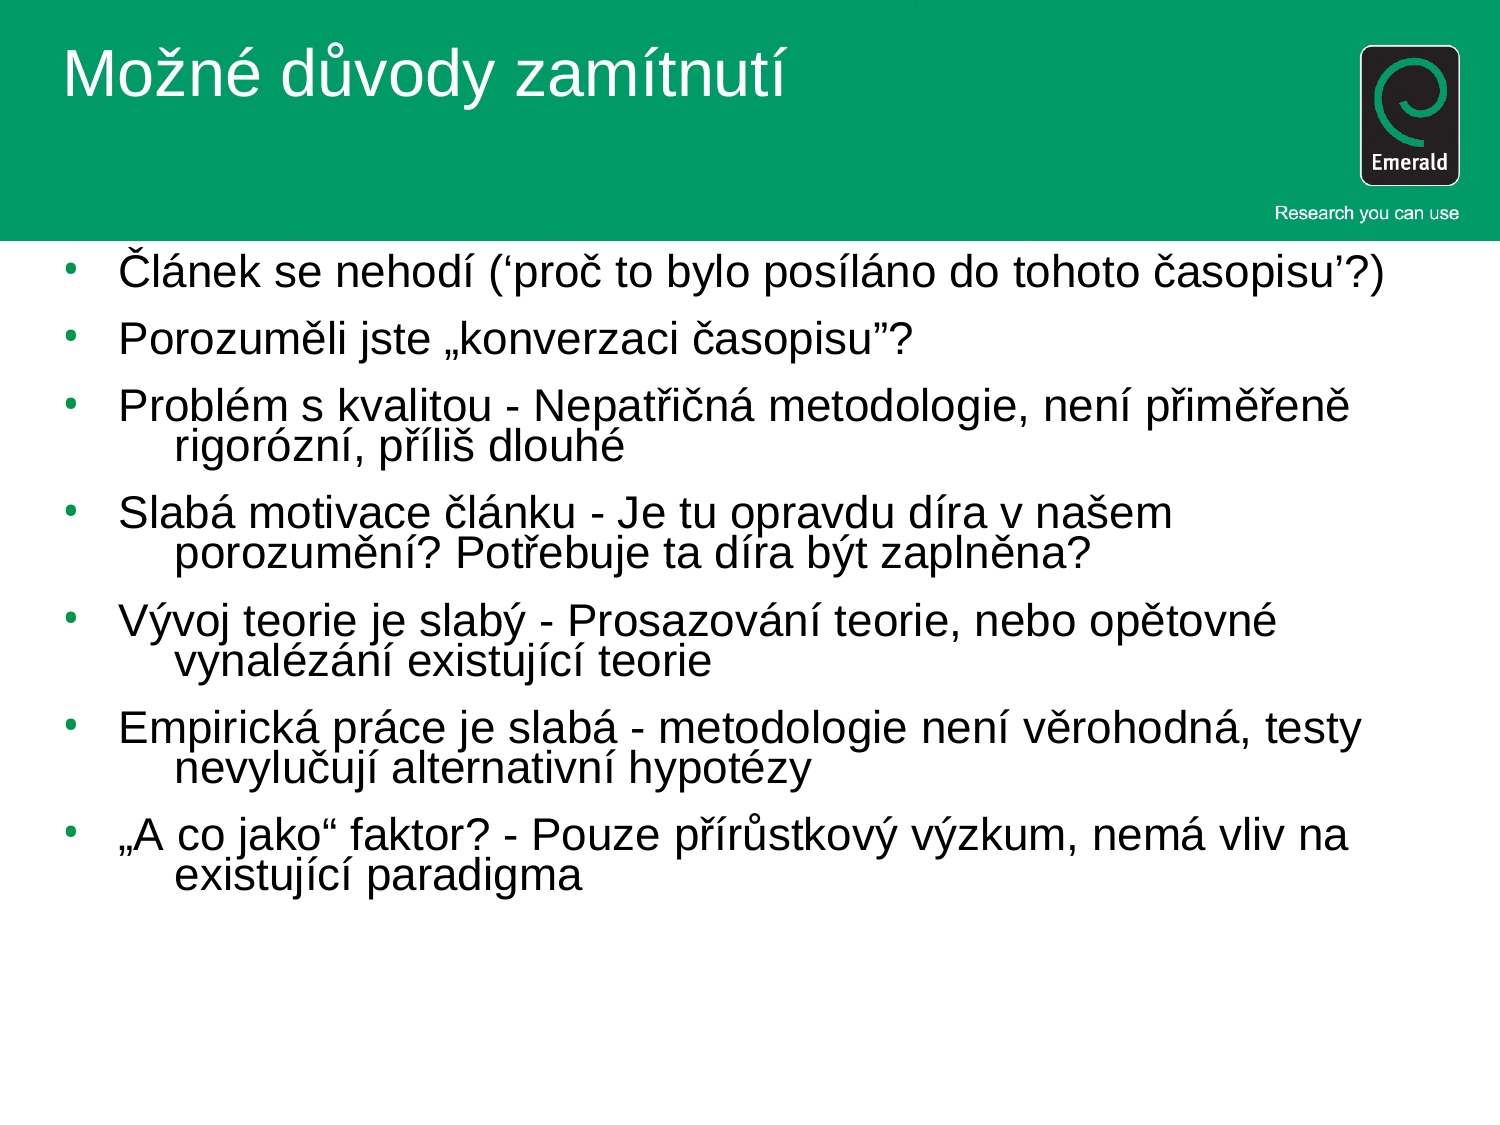

# Možné důvody zamítnutí
Článek se nehodí (‘proč to bylo posíláno do tohoto časopisu’?)
Porozuměli jste „konverzaci časopisu”?
Problém s kvalitou - Nepatřičná metodologie, není přiměřeně rigorózní, příliš dlouhé
Slabá motivace článku - Je tu opravdu díra v našem porozumění? Potřebuje ta díra být zaplněna?
Vývoj teorie je slabý - Prosazování teorie, nebo opětovné vynalézání existující teorie
Empirická práce je slabá - metodologie není věrohodná, testy nevylučují alternativní hypotézy
„A co jako“ faktor? - Pouze přírůstkový výzkum, nemá vliv na existující paradigma